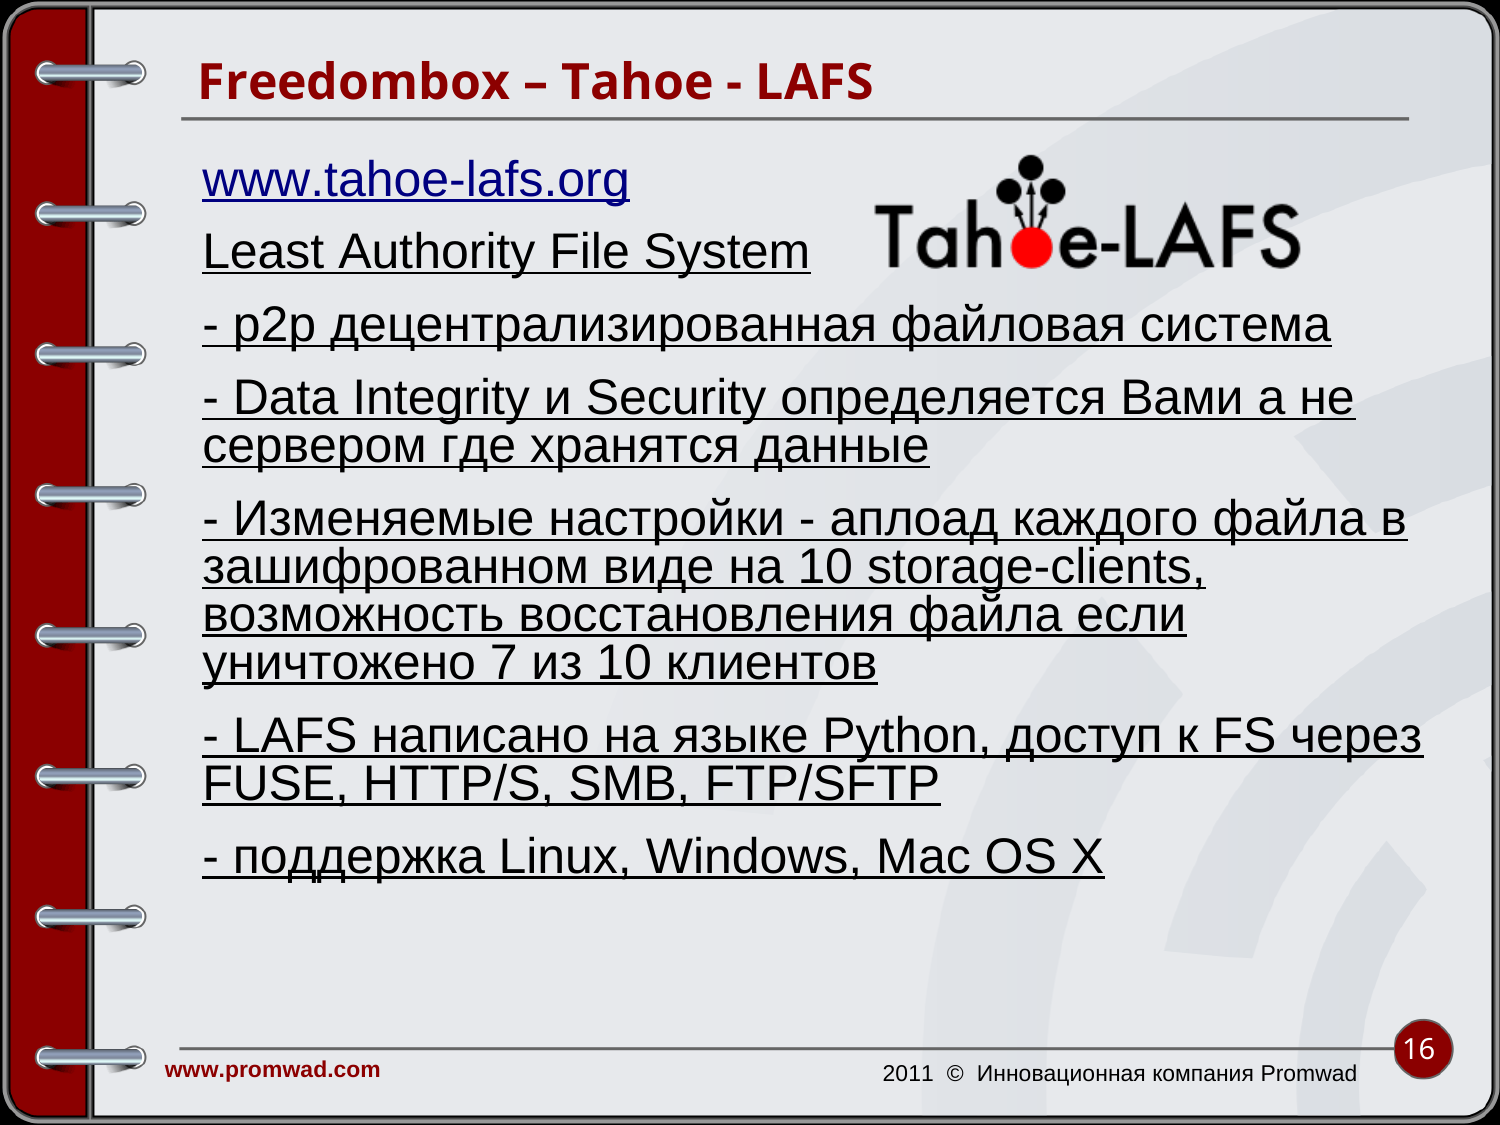

Freedombox – Tahoe - LAFS
www.tahoe-lafs.org
Least Authority File System
- p2p децентрализированная файловая система
- Data Integrity и Security определяется Вами а не сервером где хранятся данные
- Изменяемые настройки - аплоад каждого файла в зашифрованном виде на 10 storage-clients, возможность восстановления файла если уничтожено 7 из 10 клиентов
- LAFS написано на языке Python, доступ к FS через FUSE, HTTP/S, SMB, FTP/SFTP
- поддержка Linux, Windows, Mac OS X
www.promwad.com
2011 © Инновационная компания Promwad